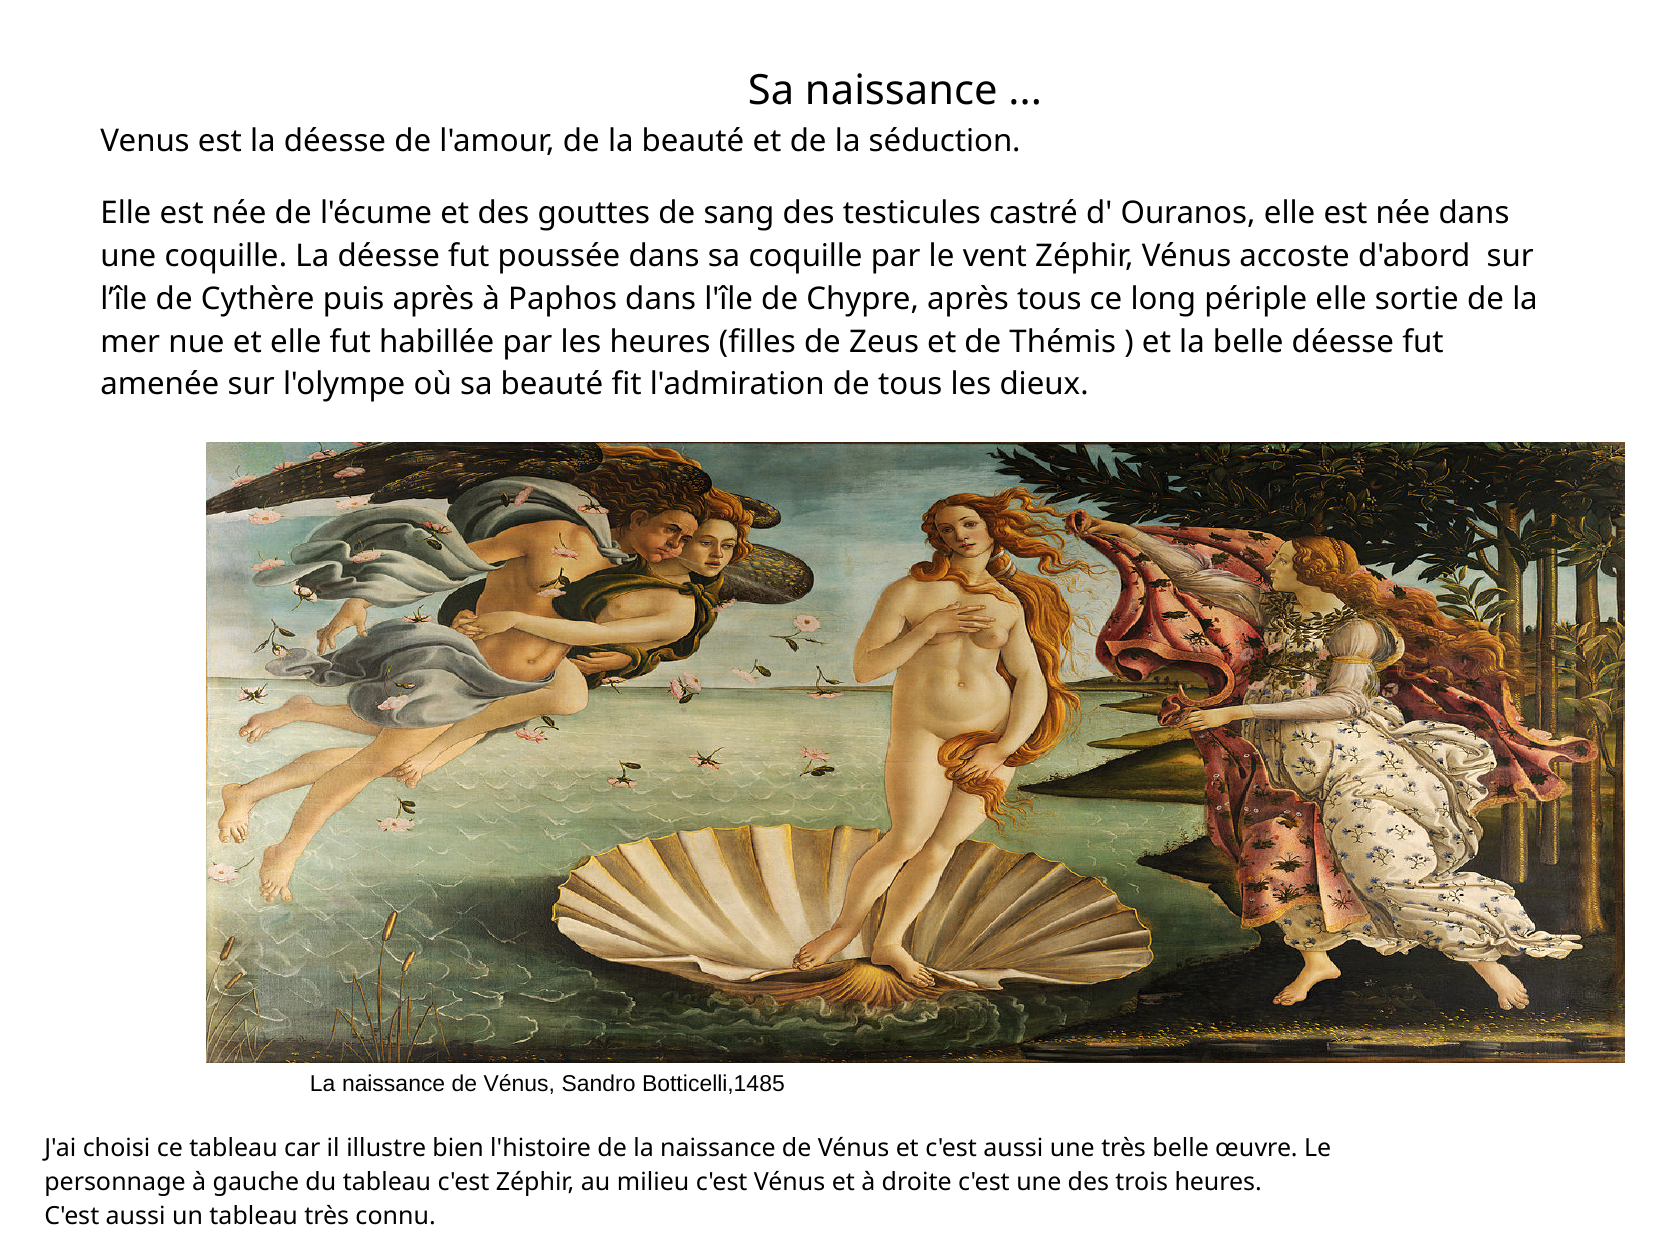

# Sa naissance ...
Venus est la déesse de l'amour, de la beauté et de la séduction.
Elle est née de l'écume et des gouttes de sang des testicules castré d' Ouranos, elle est née dans une coquille. La déesse fut poussée dans sa coquille par le vent Zéphir, Vénus accoste d'abord sur l’île de Cythère puis après à Paphos dans l'île de Chypre, après tous ce long périple elle sortie de la mer nue et elle fut habillée par les heures (filles de Zeus et de Thémis ) et la belle déesse fut amenée sur l'olympe où sa beauté fit l'admiration de tous les dieux.
La naissance de Vénus, Sandro Botticelli,1485
J'ai choisi ce tableau car il illustre bien l'histoire de la naissance de Vénus et c'est aussi une très belle œuvre. Le
personnage à gauche du tableau c'est Zéphir, au milieu c'est Vénus et à droite c'est une des trois heures.
C'est aussi un tableau très connu.